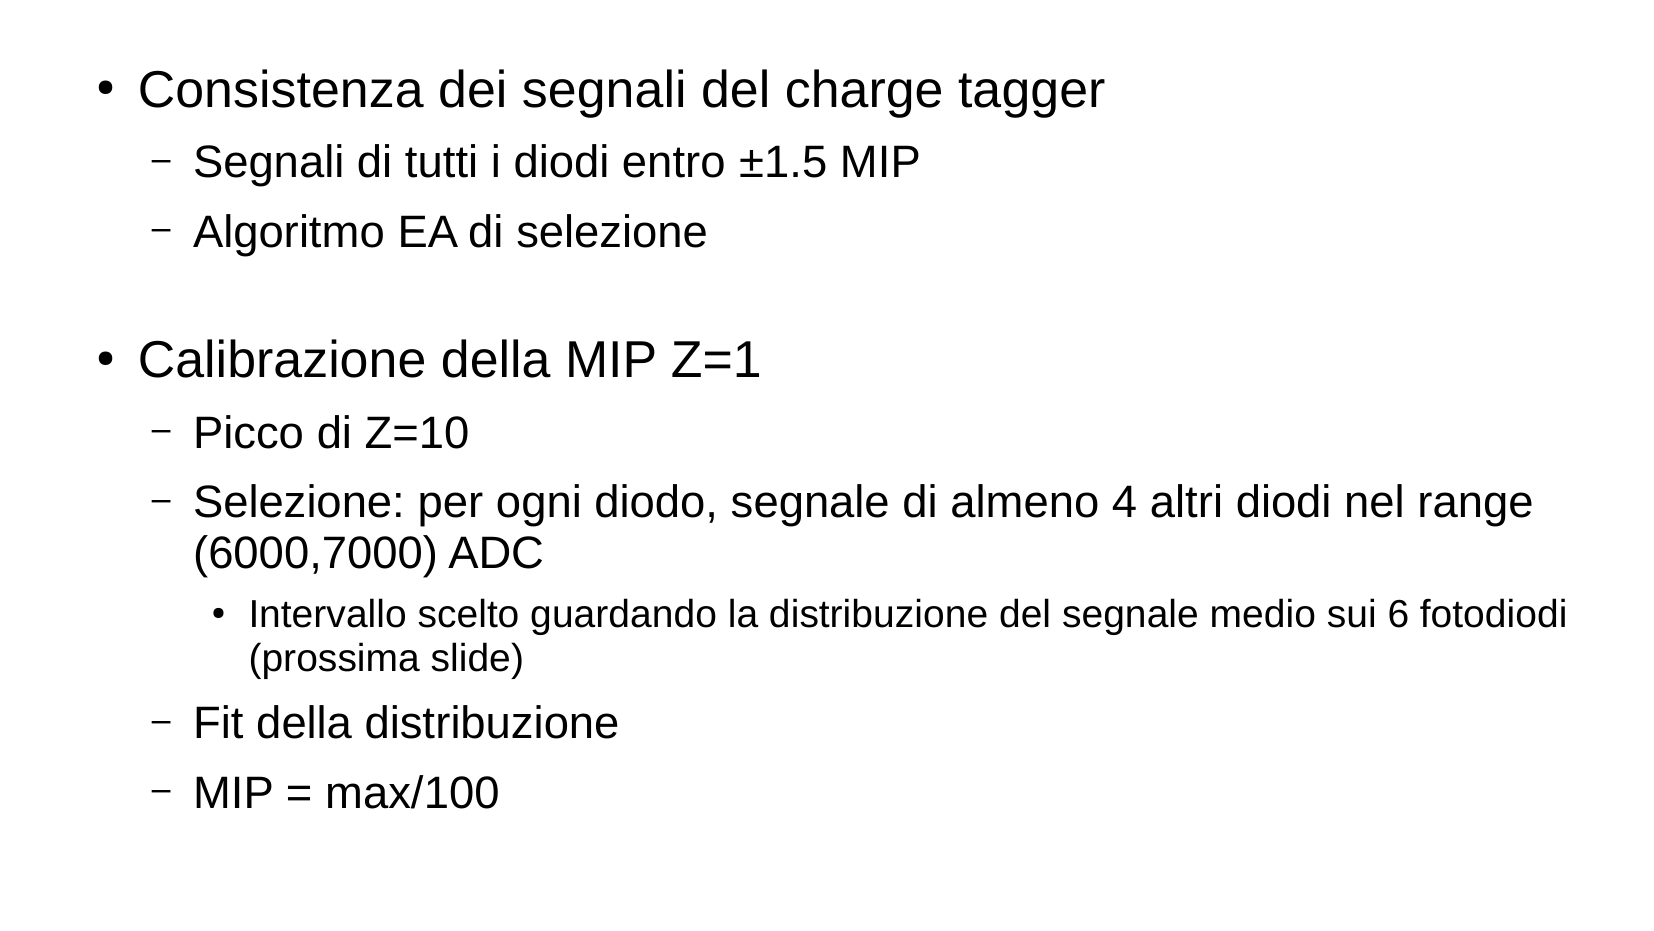

# Consistenza dei segnali del charge tagger
Segnali di tutti i diodi entro ±1.5 MIP
Algoritmo EA di selezione
Calibrazione della MIP Z=1
Picco di Z=10
Selezione: per ogni diodo, segnale di almeno 4 altri diodi nel range (6000,7000) ADC
Intervallo scelto guardando la distribuzione del segnale medio sui 6 fotodiodi (prossima slide)
Fit della distribuzione
MIP = max/100